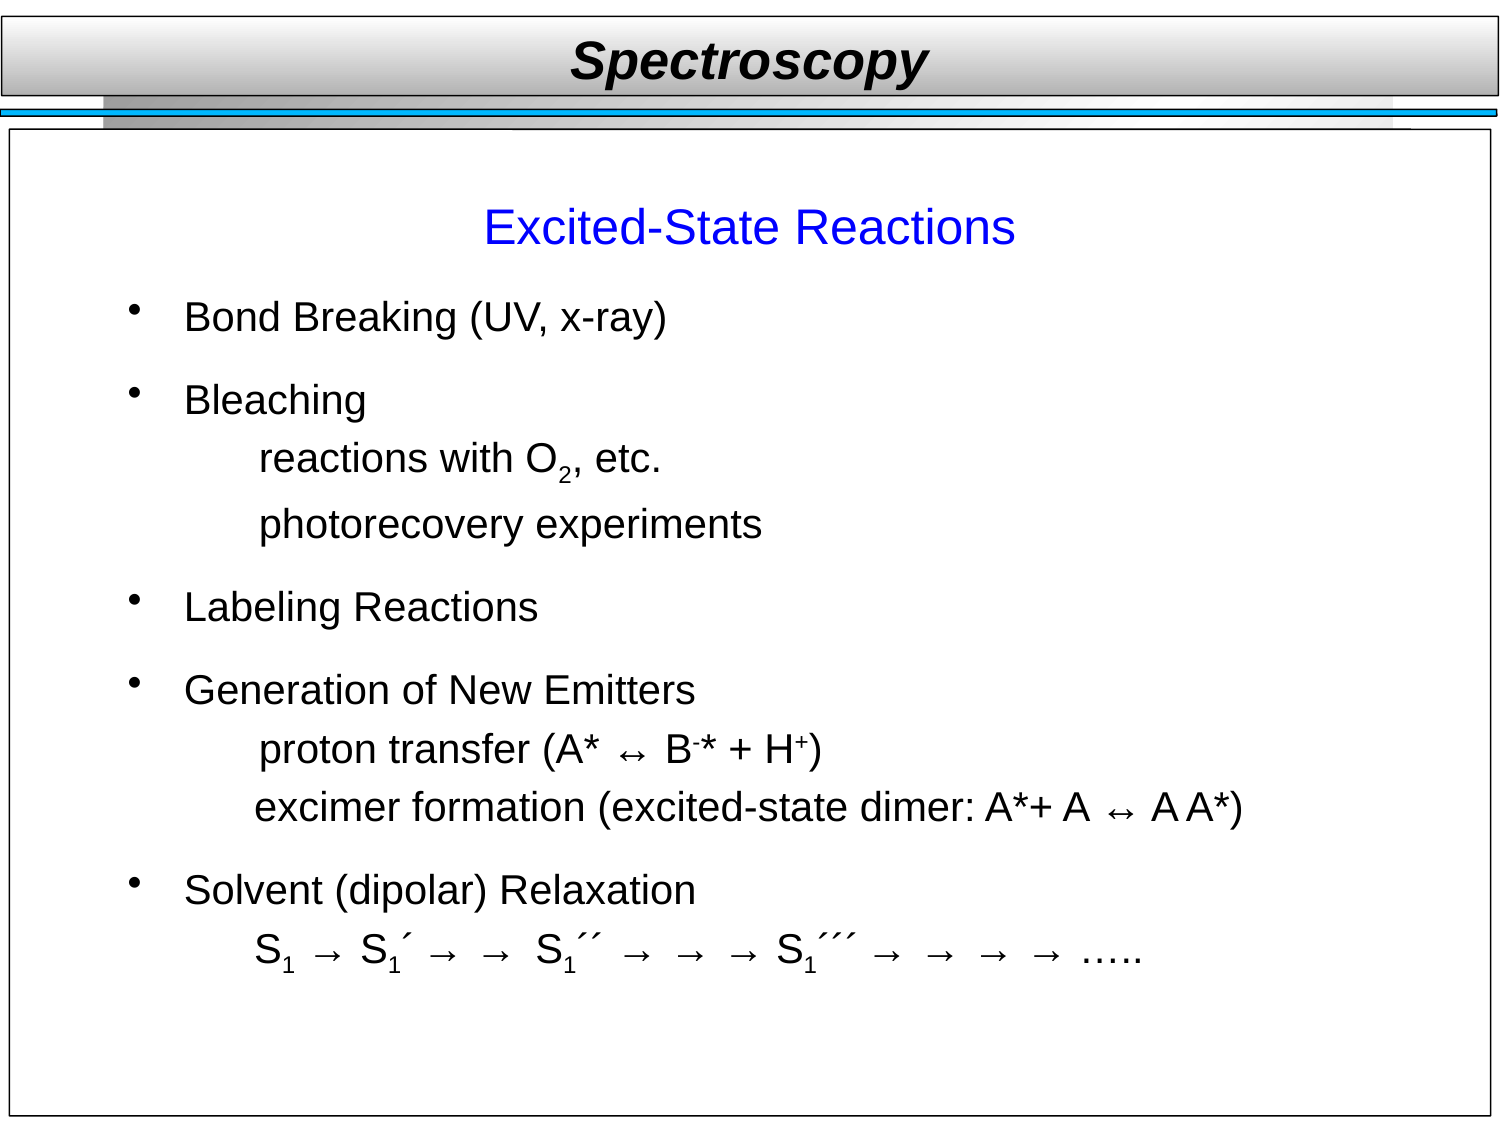

Spectroscopy
Excited-State Reactions
# Bond Breaking (UV, x-ray)
Bleaching
		reactions with O2, etc.
		photorecovery experiments
Labeling Reactions
Generation of New Emitters
		proton transfer (A* ↔ B-* + H+)
 excimer formation (excited-state dimer: A*+ A ↔ A A*)
Solvent (dipolar) Relaxation
 S1 → S1´ → → S1´´ → → → S1´´´ → → → → …..